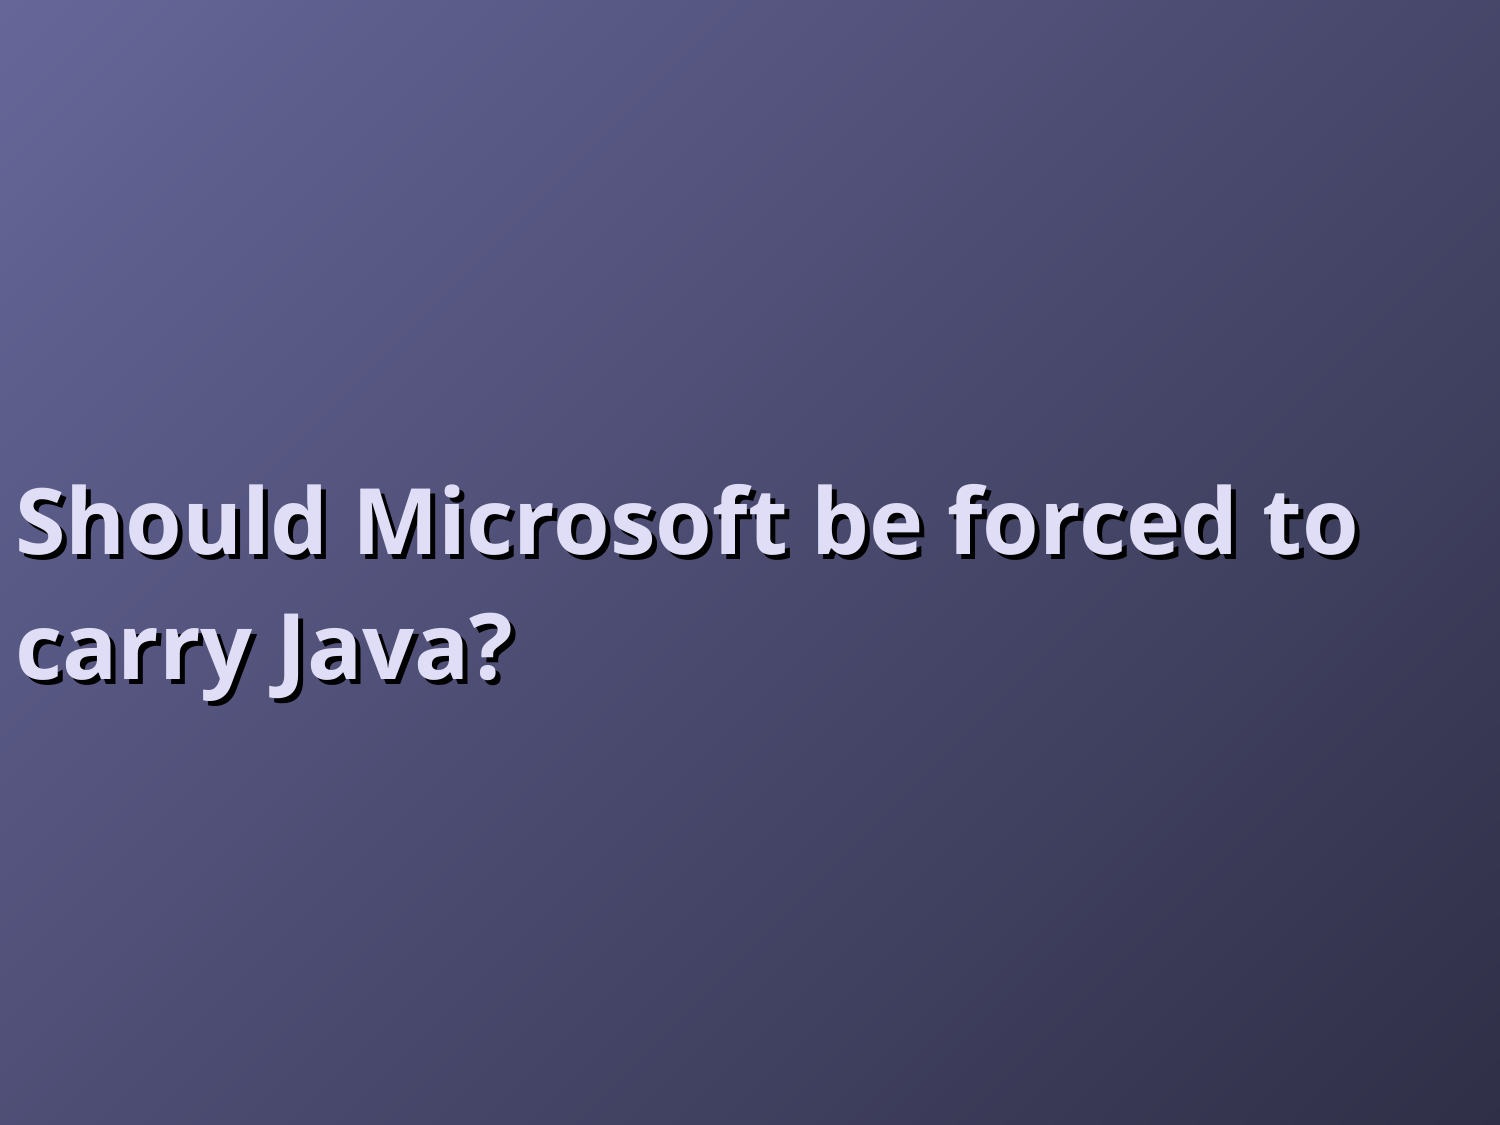

# Should Microsoft be forced to carry Java?